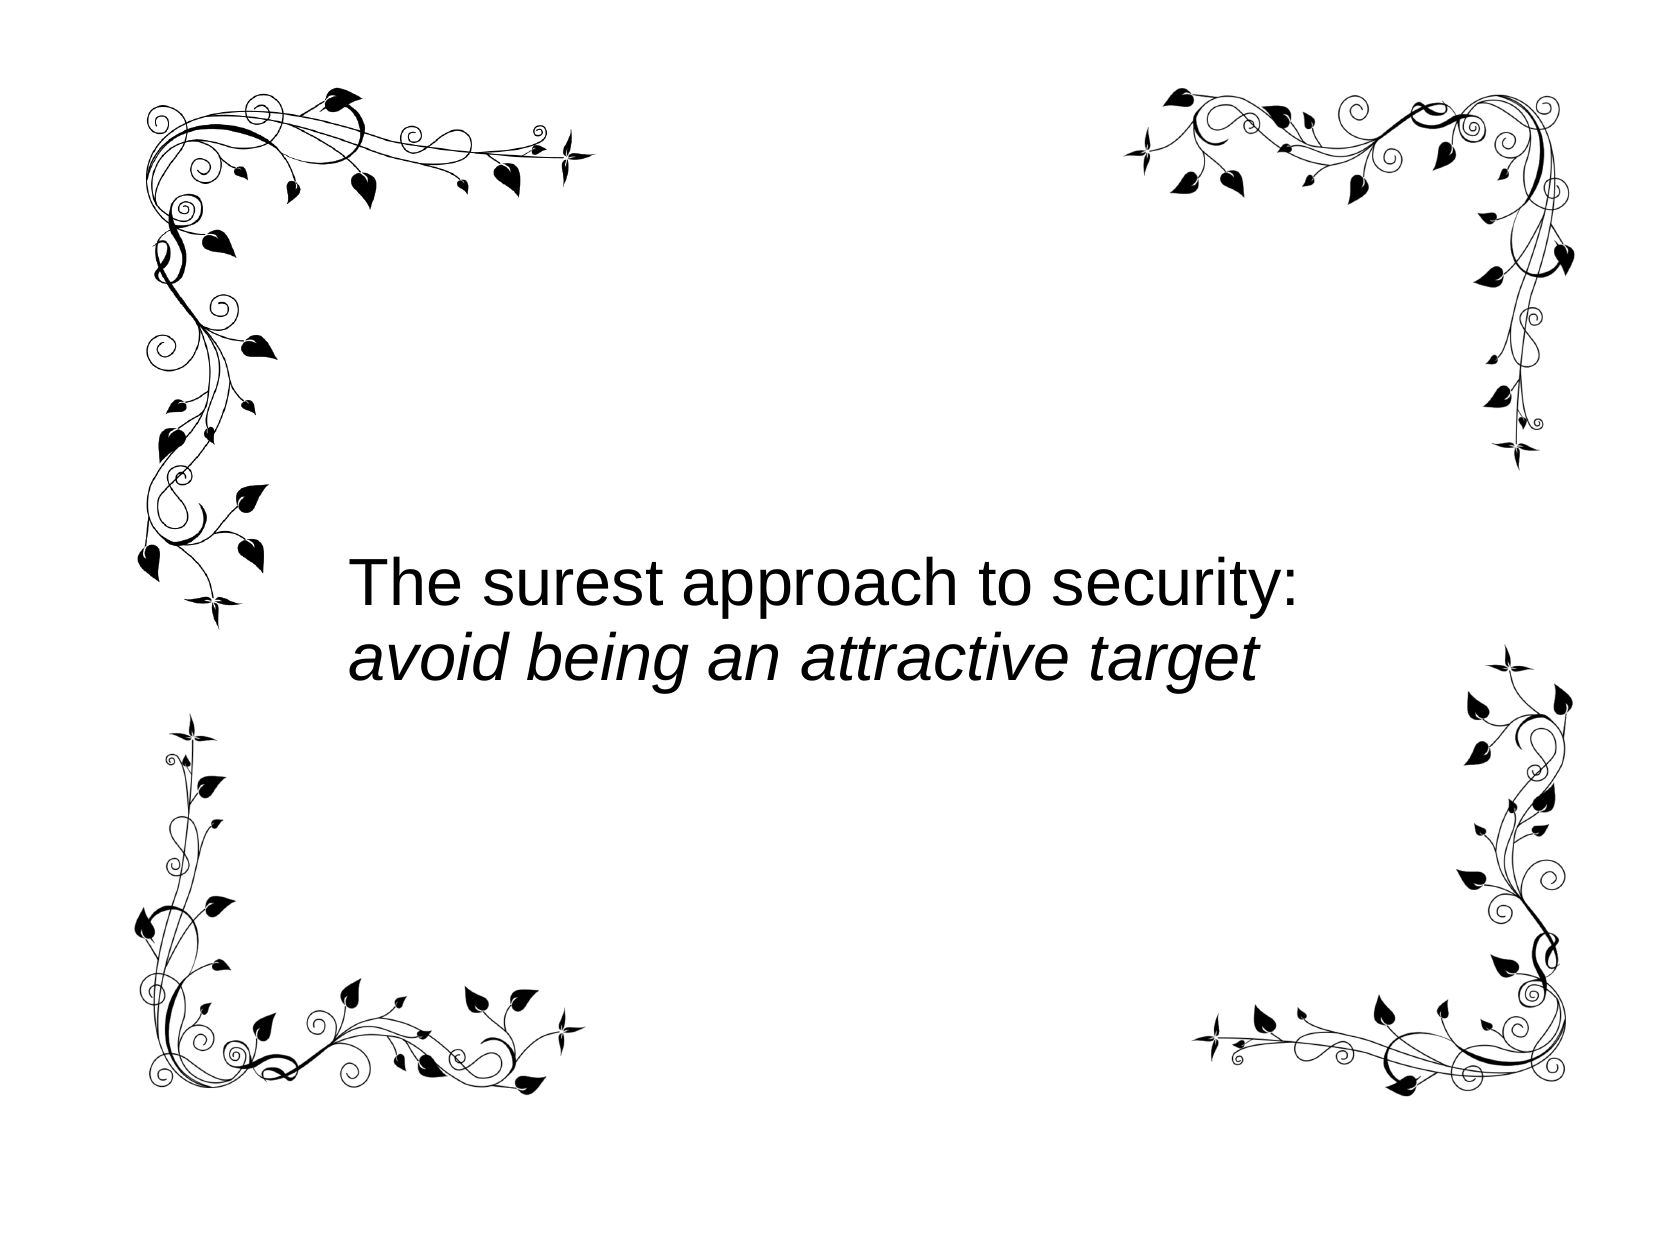

The surest approach to security:
avoid being an attractive target